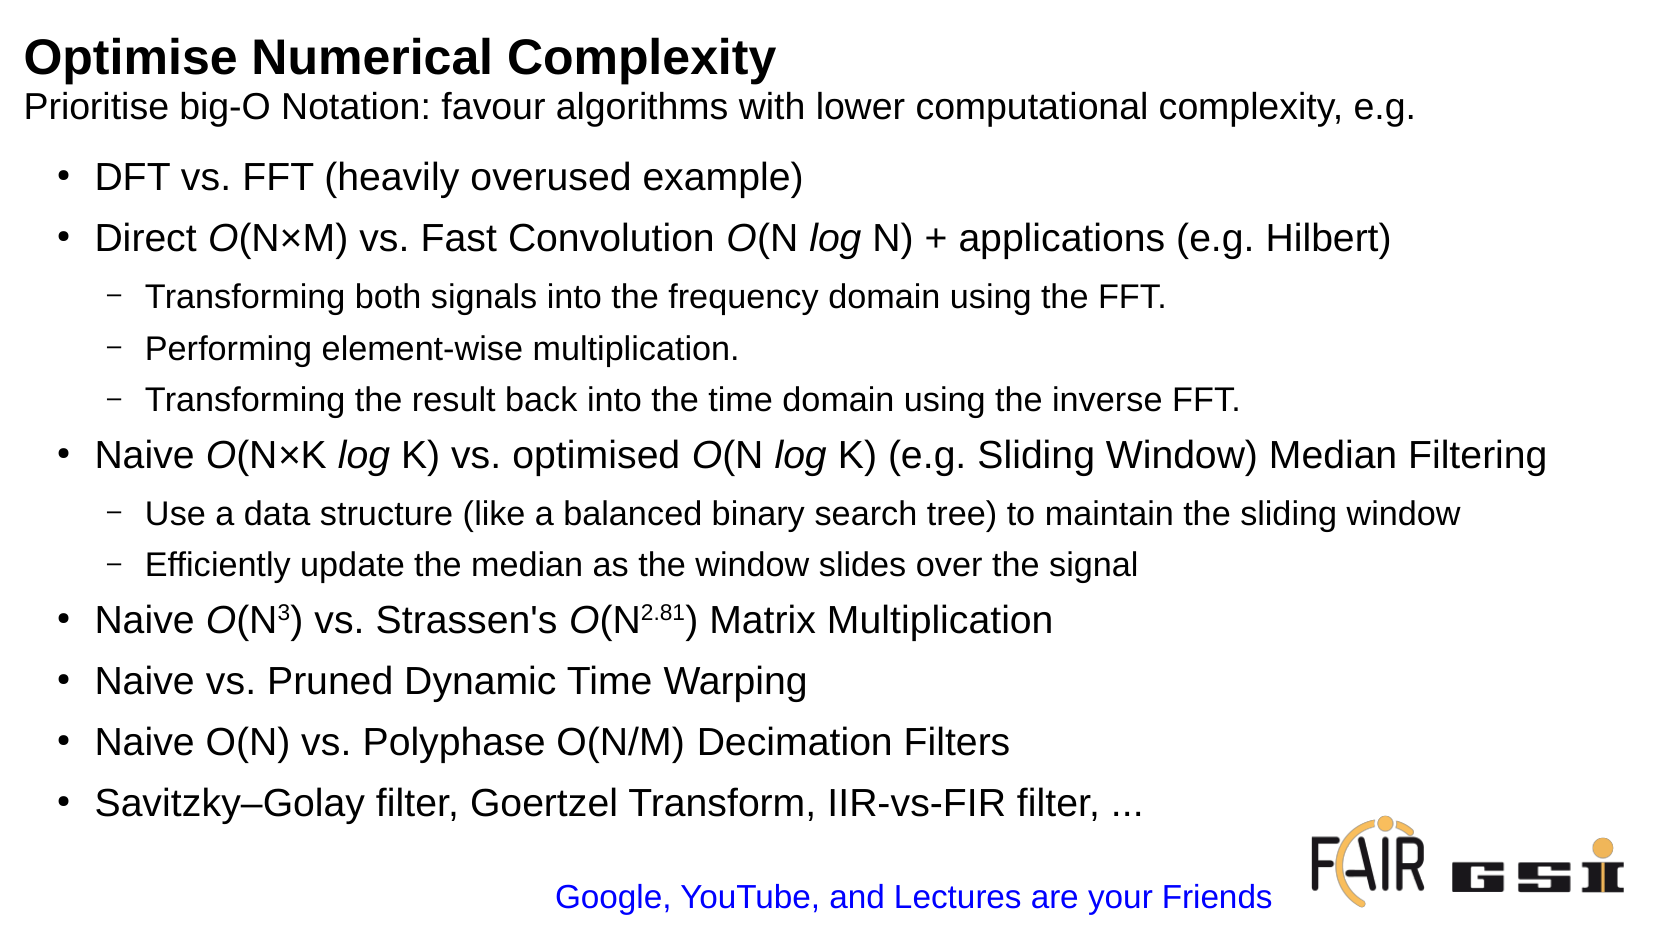

# Optimise Numerical Complexity Prioritise big-O Notation: favour algorithms with lower computational complexity, e.g.
DFT vs. FFT (heavily overused example)
Direct O(N×M) vs. Fast Convolution O(N log N) + applications (e.g. Hilbert)
Transforming both signals into the frequency domain using the FFT.
Performing element-wise multiplication.
Transforming the result back into the time domain using the inverse FFT.
Naive O(N×K log K) vs. optimised O(N log K) (e.g. Sliding Window) Median Filtering
Use a data structure (like a balanced binary search tree) to maintain the sliding window
Efficiently update the median as the window slides over the signal
Naive O(N3) vs. Strassen's O(N2.81) Matrix Multiplication
Naive vs. Pruned Dynamic Time Warping
Naive O(N) vs. Polyphase O(N/M) Decimation Filters
Savitzky–Golay filter, Goertzel Transform, IIR-vs-FIR filter, ...
Google, YouTube, and Lectures are your Friends